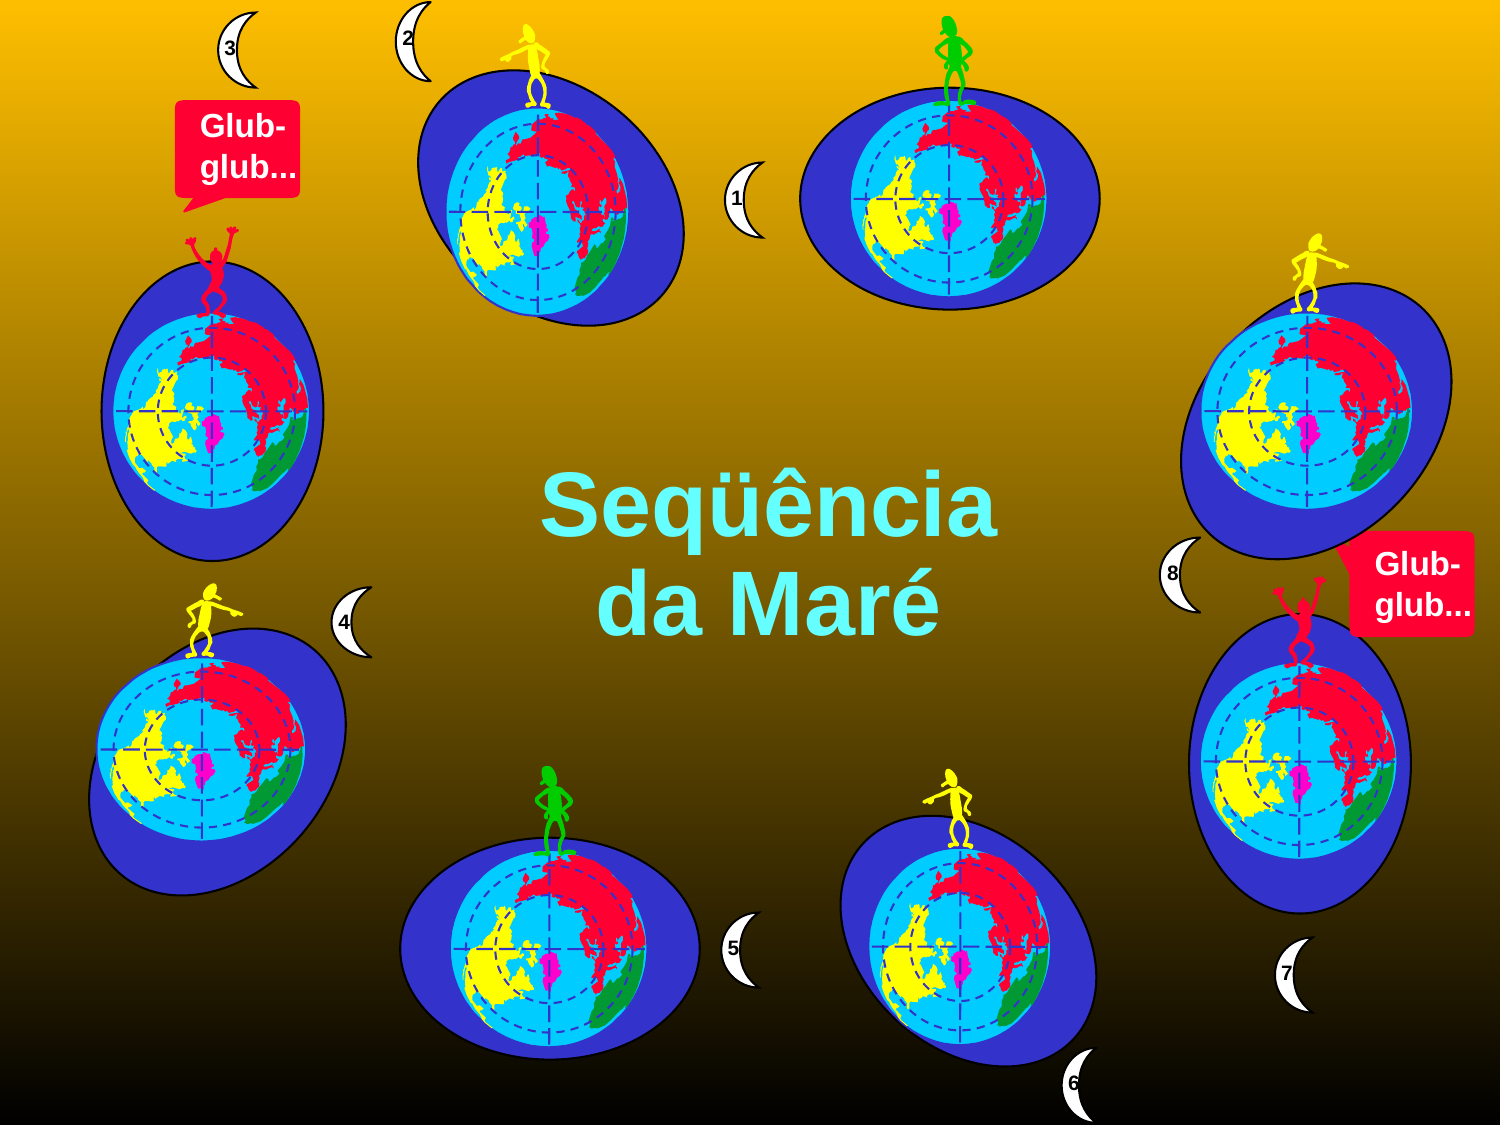

2
3
Glub-
glub...
1
8
# Seqüência da Maré
Glub-
glub...
7
4
6
5